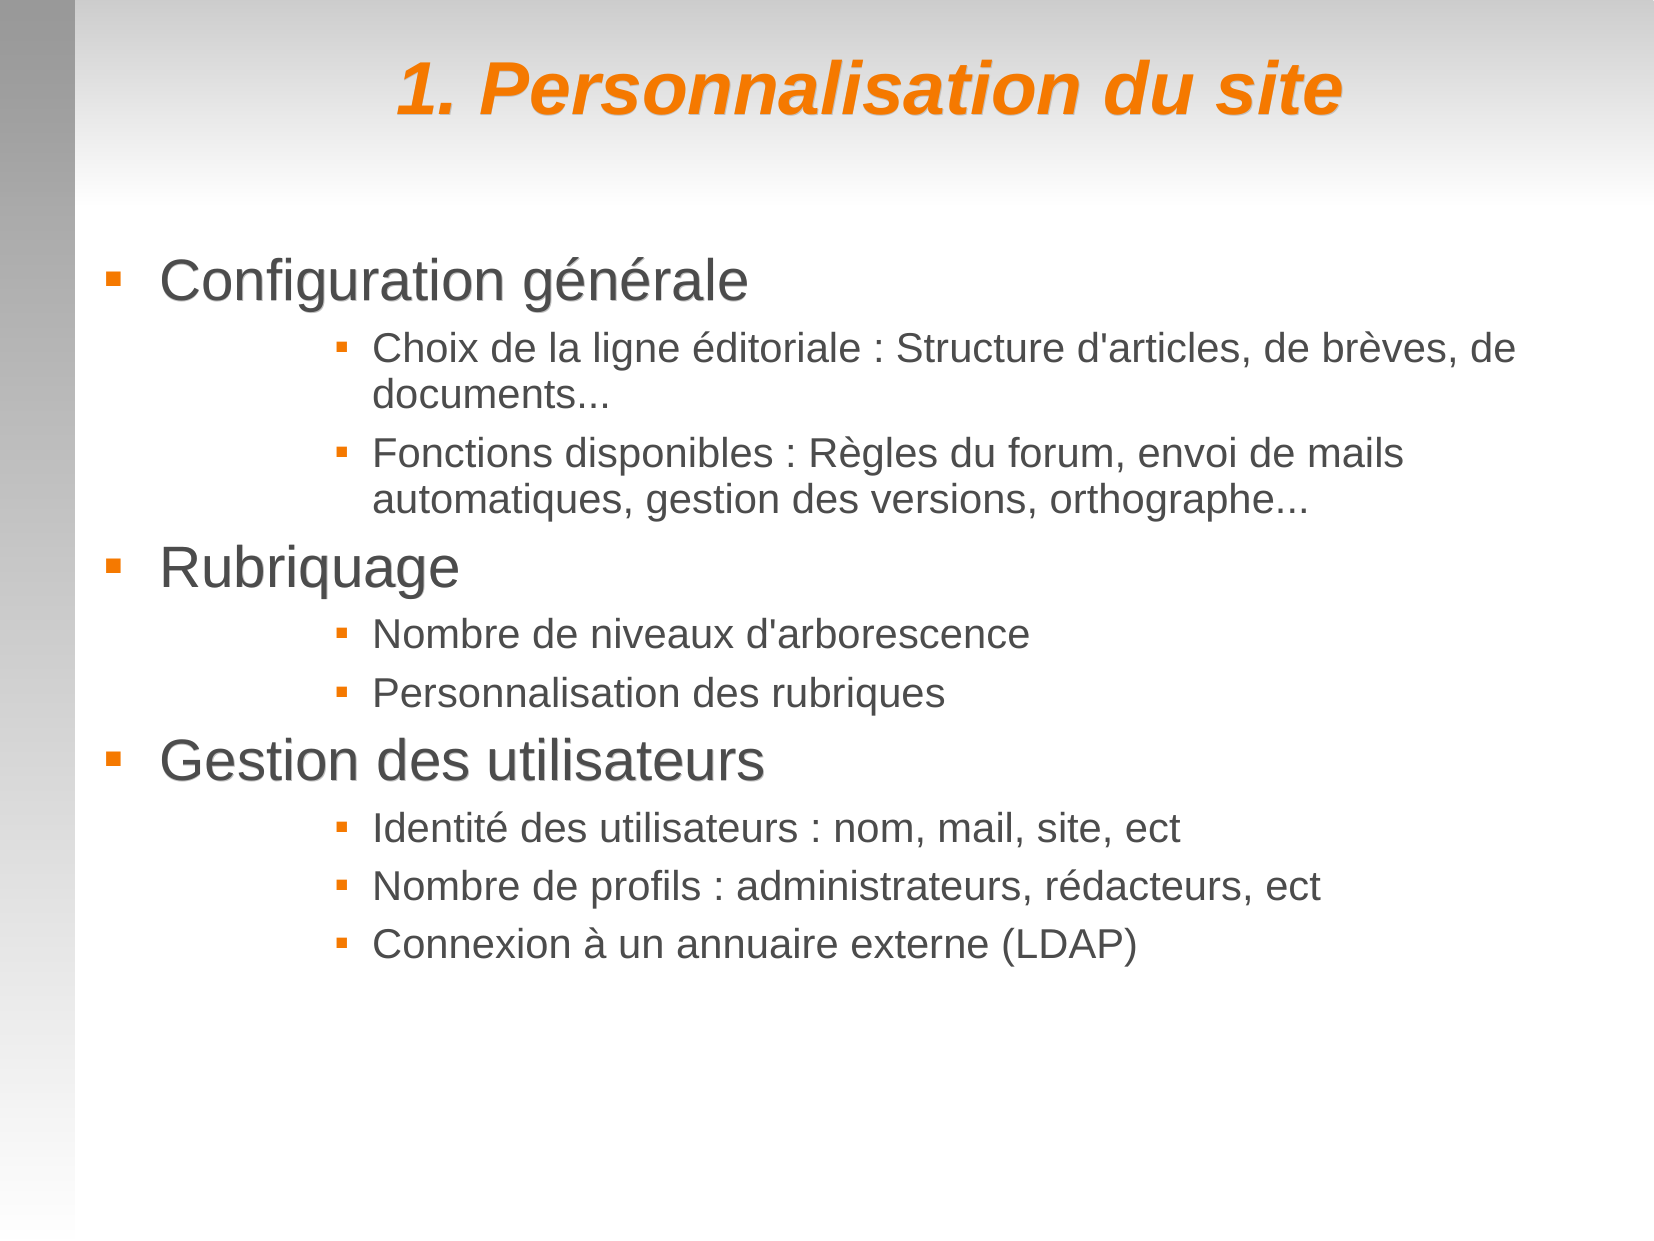

# 1. Personnalisation du site
Configuration générale
Choix de la ligne éditoriale : Structure d'articles, de brèves, de documents...
Fonctions disponibles : Règles du forum, envoi de mails automatiques, gestion des versions, orthographe...
Rubriquage
Nombre de niveaux d'arborescence
Personnalisation des rubriques
Gestion des utilisateurs
Identité des utilisateurs : nom, mail, site, ect
Nombre de profils : administrateurs, rédacteurs, ect
Connexion à un annuaire externe (LDAP)